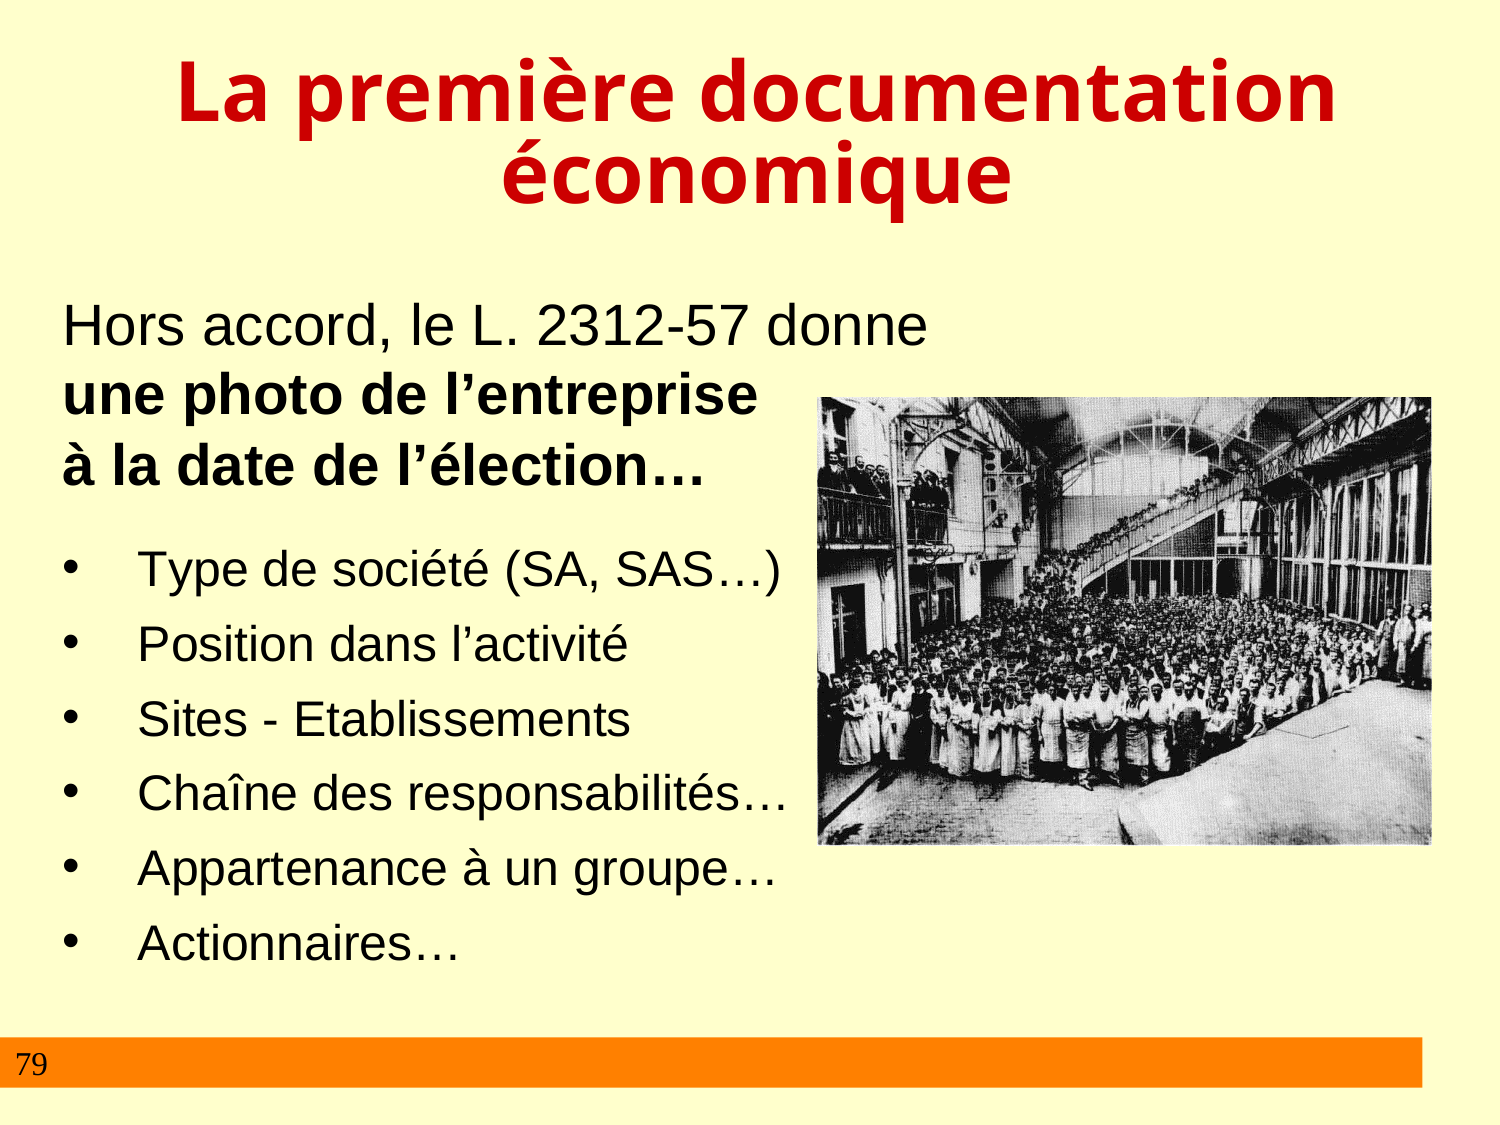

# La première documentation économique
Hors accord, le L. 2312-57 donne
une photo de l’entreprise
à la date de l’élection…
Type de société (SA, SAS…)
Position dans l’activité
Sites - Etablissements
Chaîne des responsabilités…
Appartenance à un groupe…
Actionnaires…